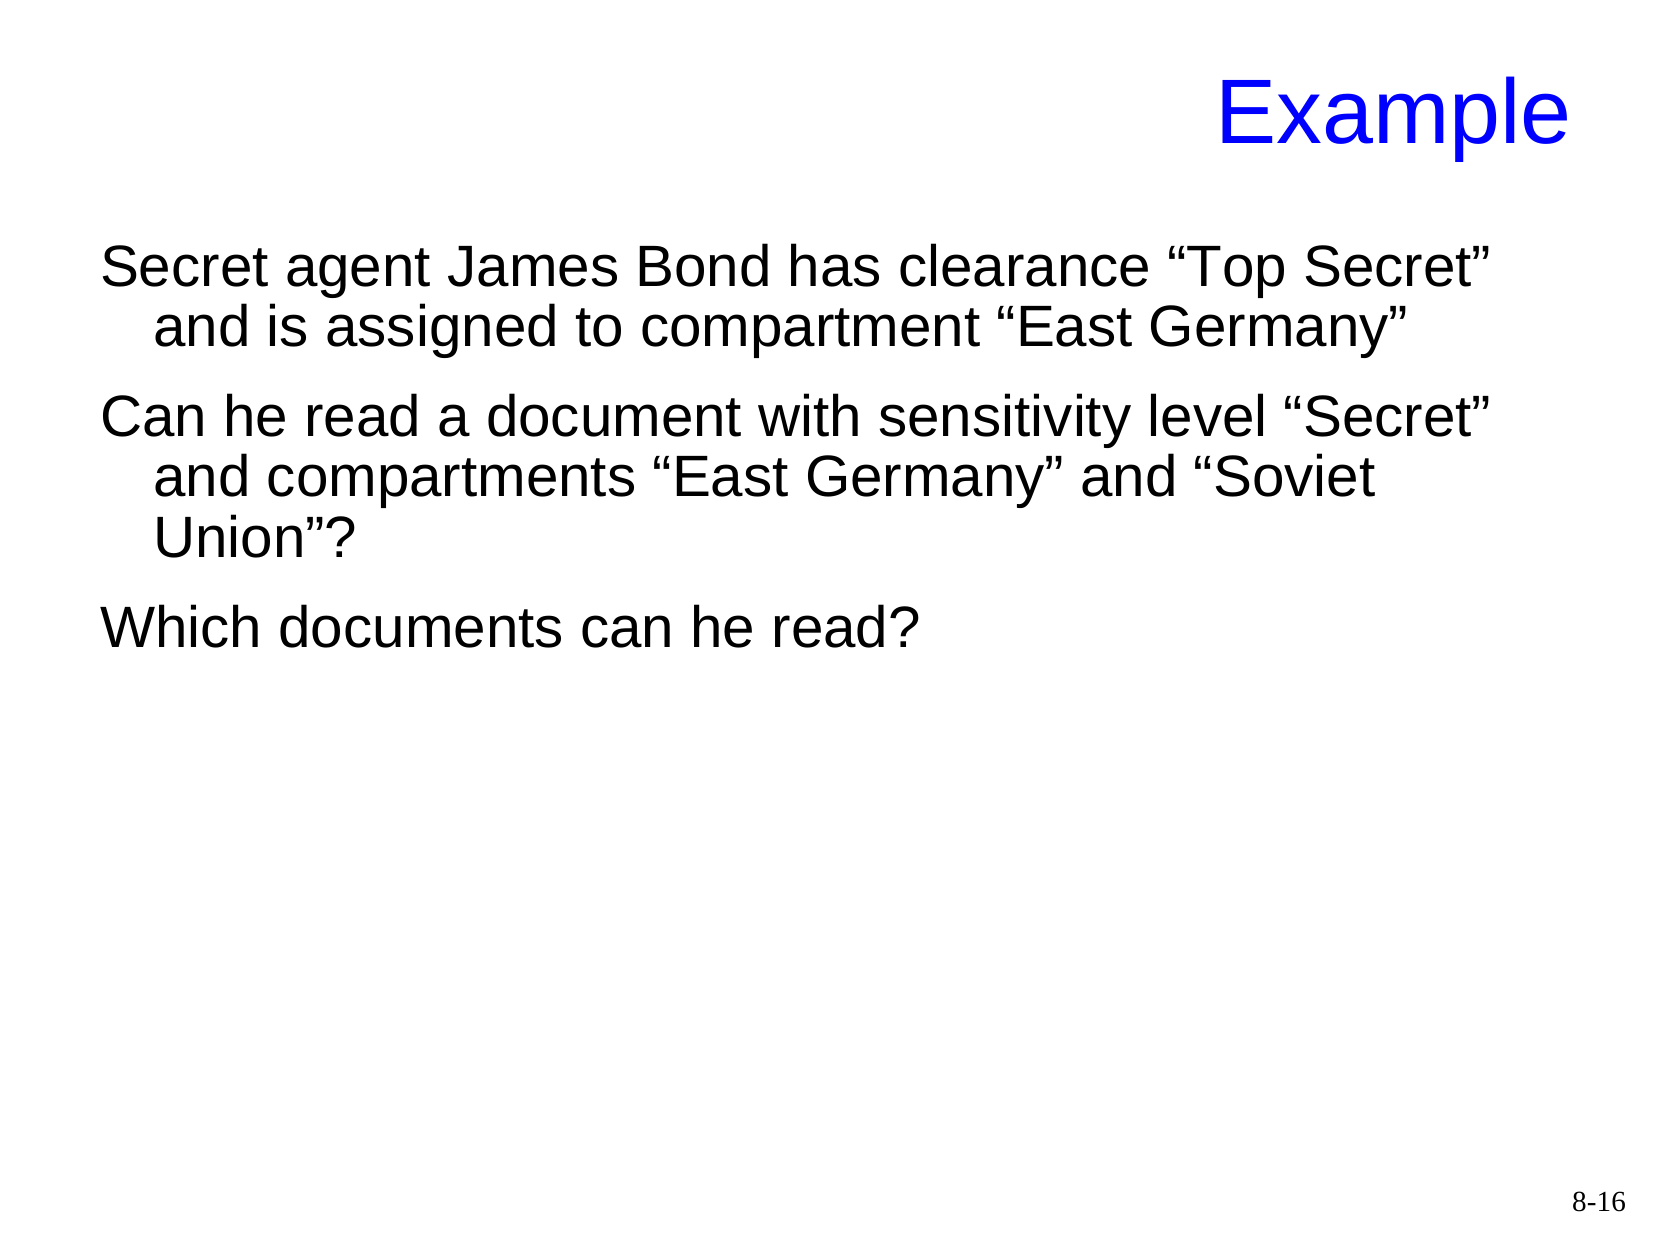

# Example
Secret agent James Bond has clearance “Top Secret” and is assigned to compartment “East Germany”
Can he read a document with sensitivity level “Secret” and compartments “East Germany” and “Soviet Union”?
Which documents can he read?